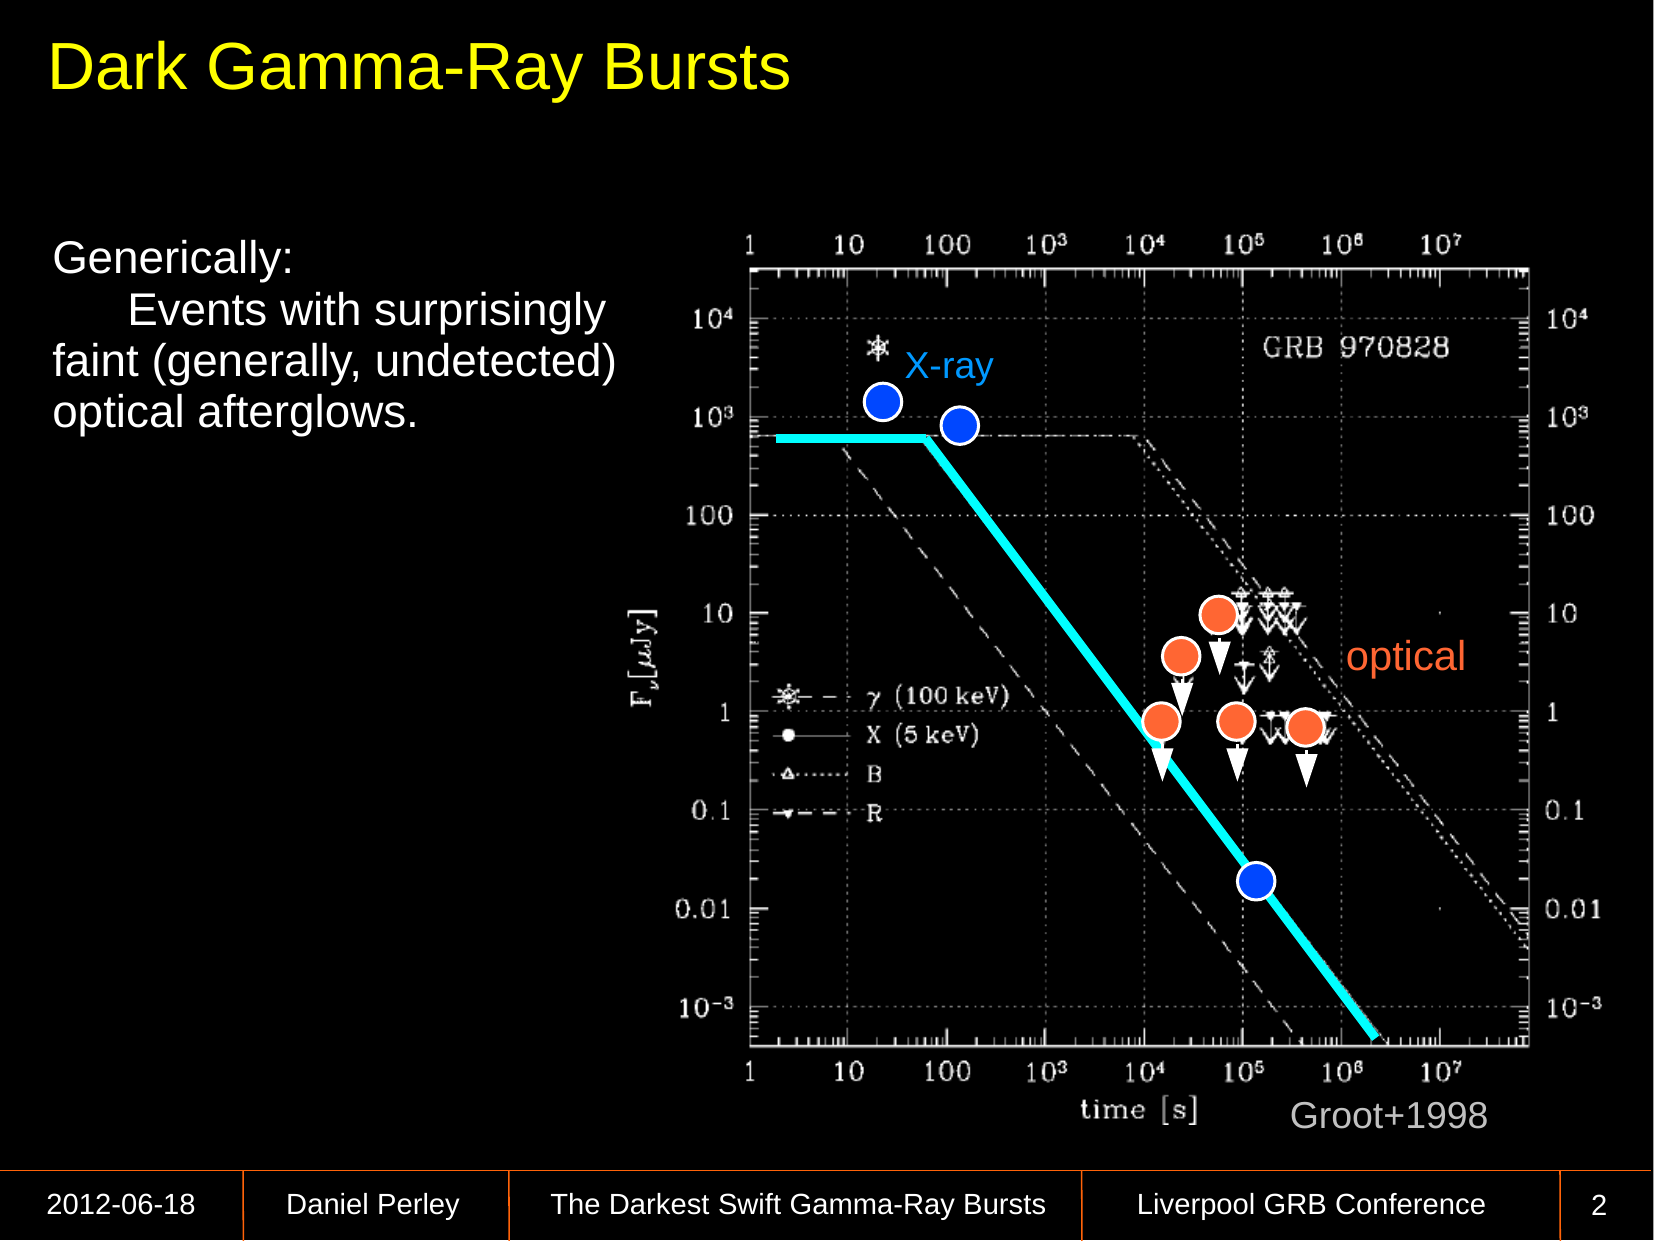

# Dark Gamma-Ray Bursts
Generically:
	Events with surprisingly faint (generally, undetected) optical afterglows.
X-ray
optical
Groot+1998
2